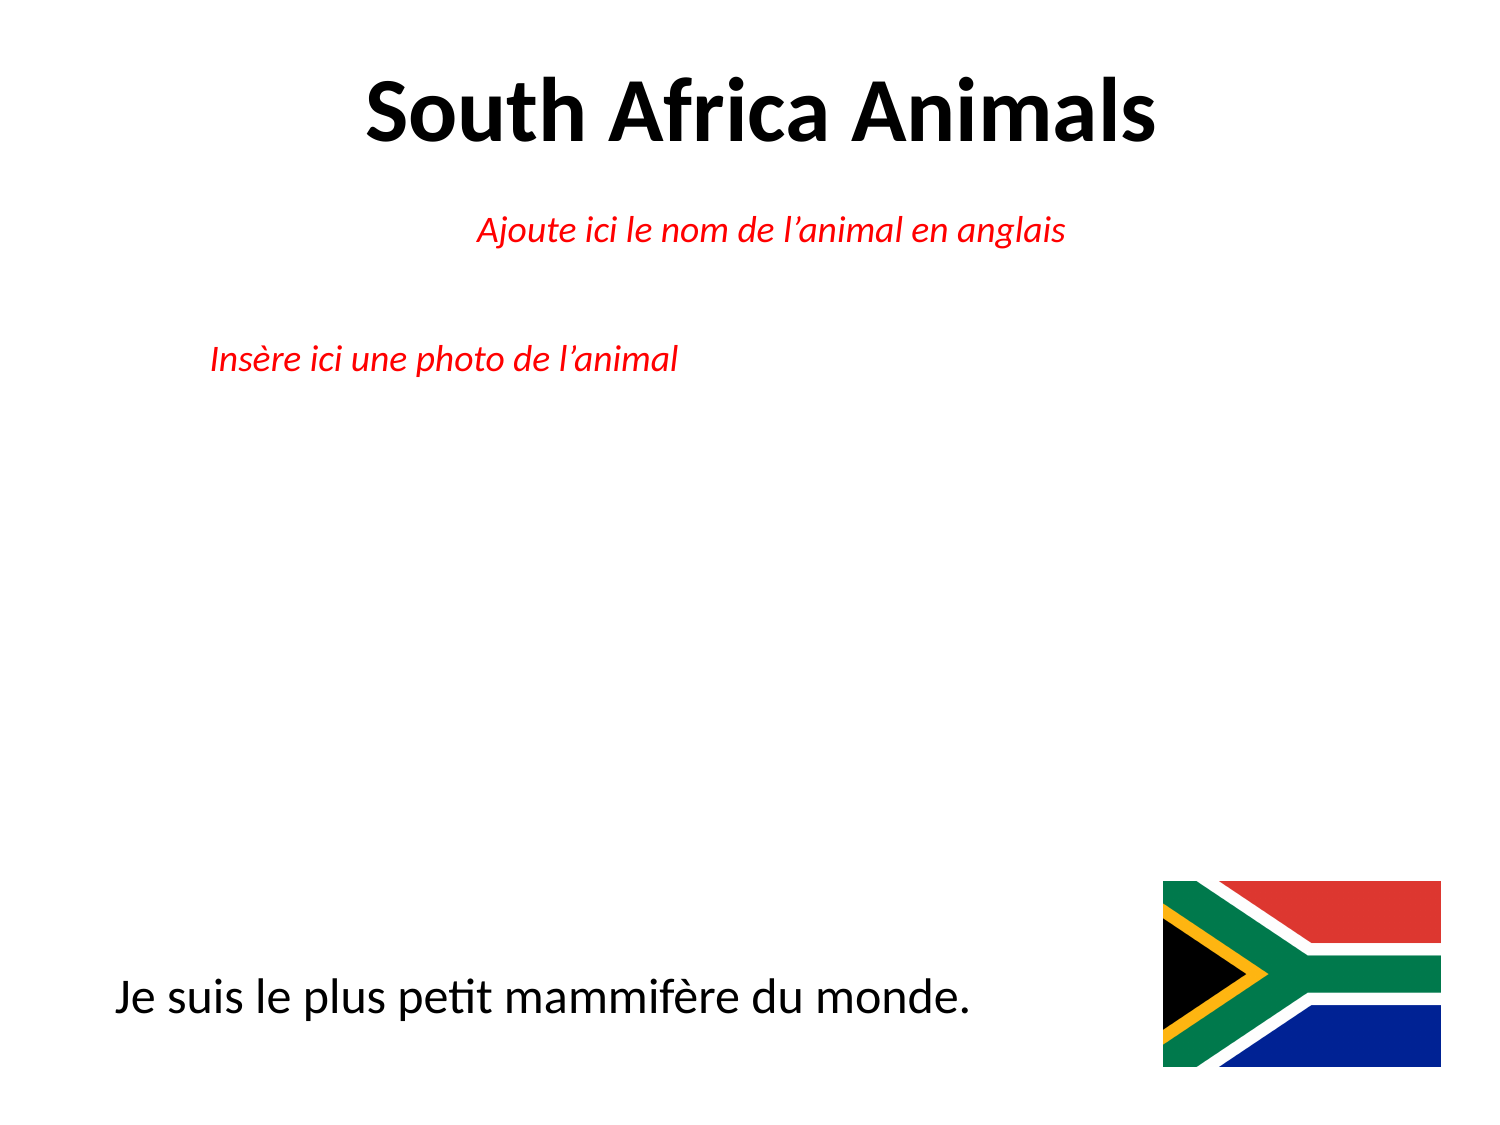

South Africa Animals
Ajoute ici le nom de l’animal en anglais
Insère ici une photo de l’animal
Je suis le plus petit mammifère du monde.